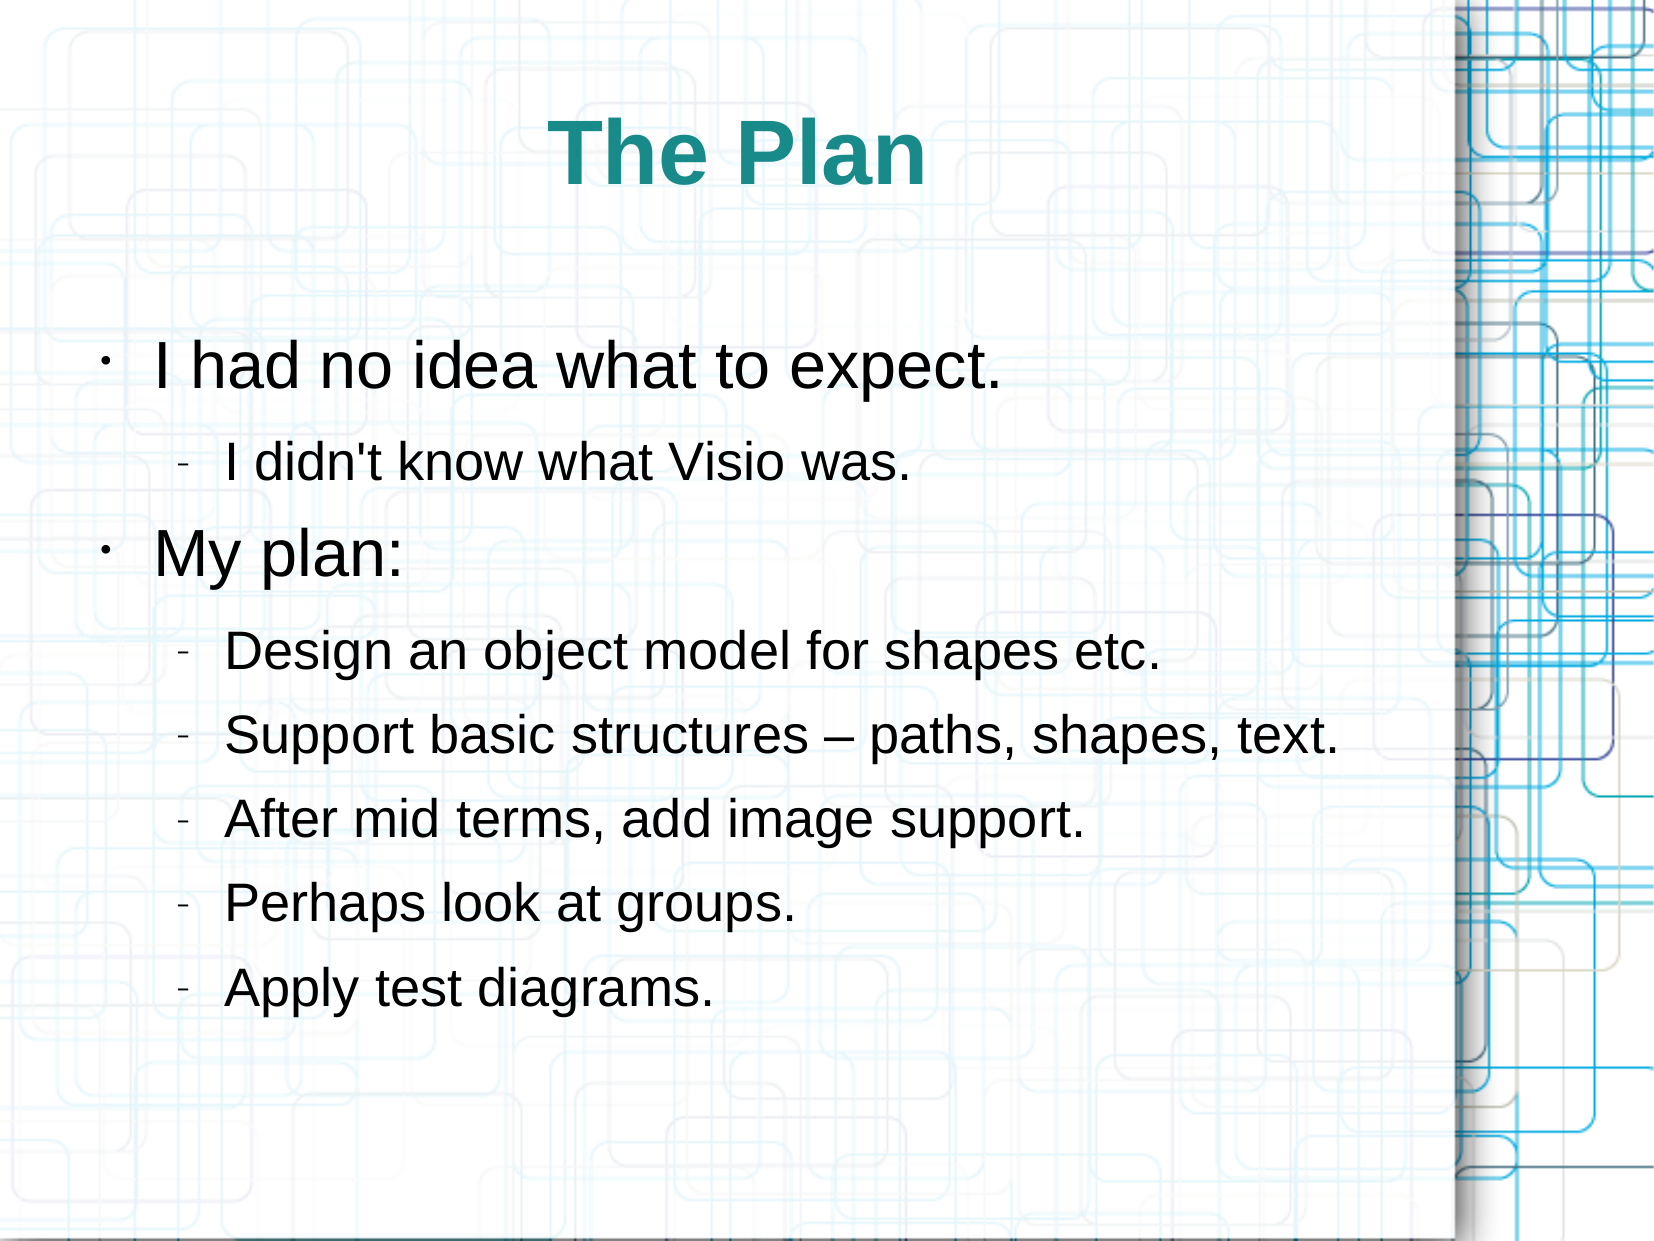

# The Plan
I had no idea what to expect.
I didn't know what Visio was.
My plan:
Design an object model for shapes etc.
Support basic structures – paths, shapes, text.
After mid terms, add image support.
Perhaps look at groups.
Apply test diagrams.